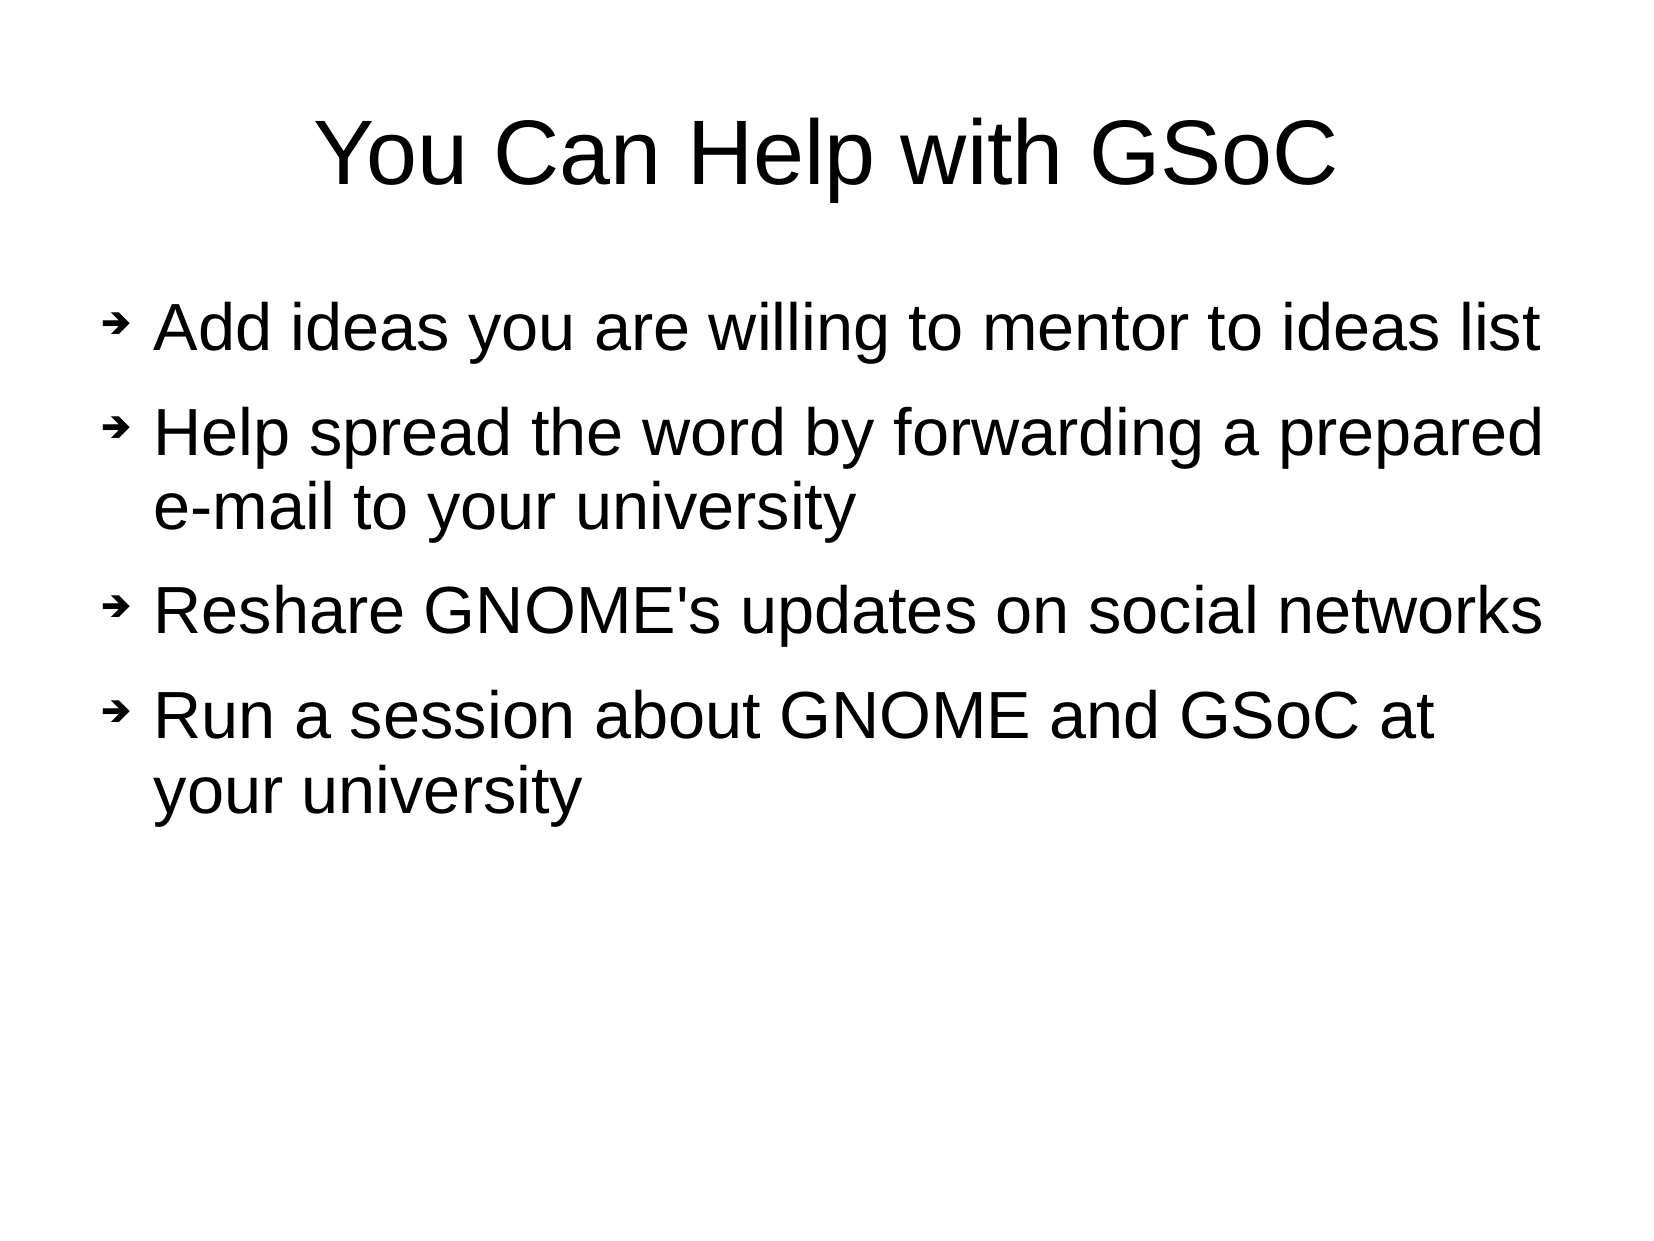

# You Can Help with GSoC
Add ideas you are willing to mentor to ideas list
Help spread the word by forwarding a prepared e-mail to your university
Reshare GNOME's updates on social networks
Run a session about GNOME and GSoC at your university